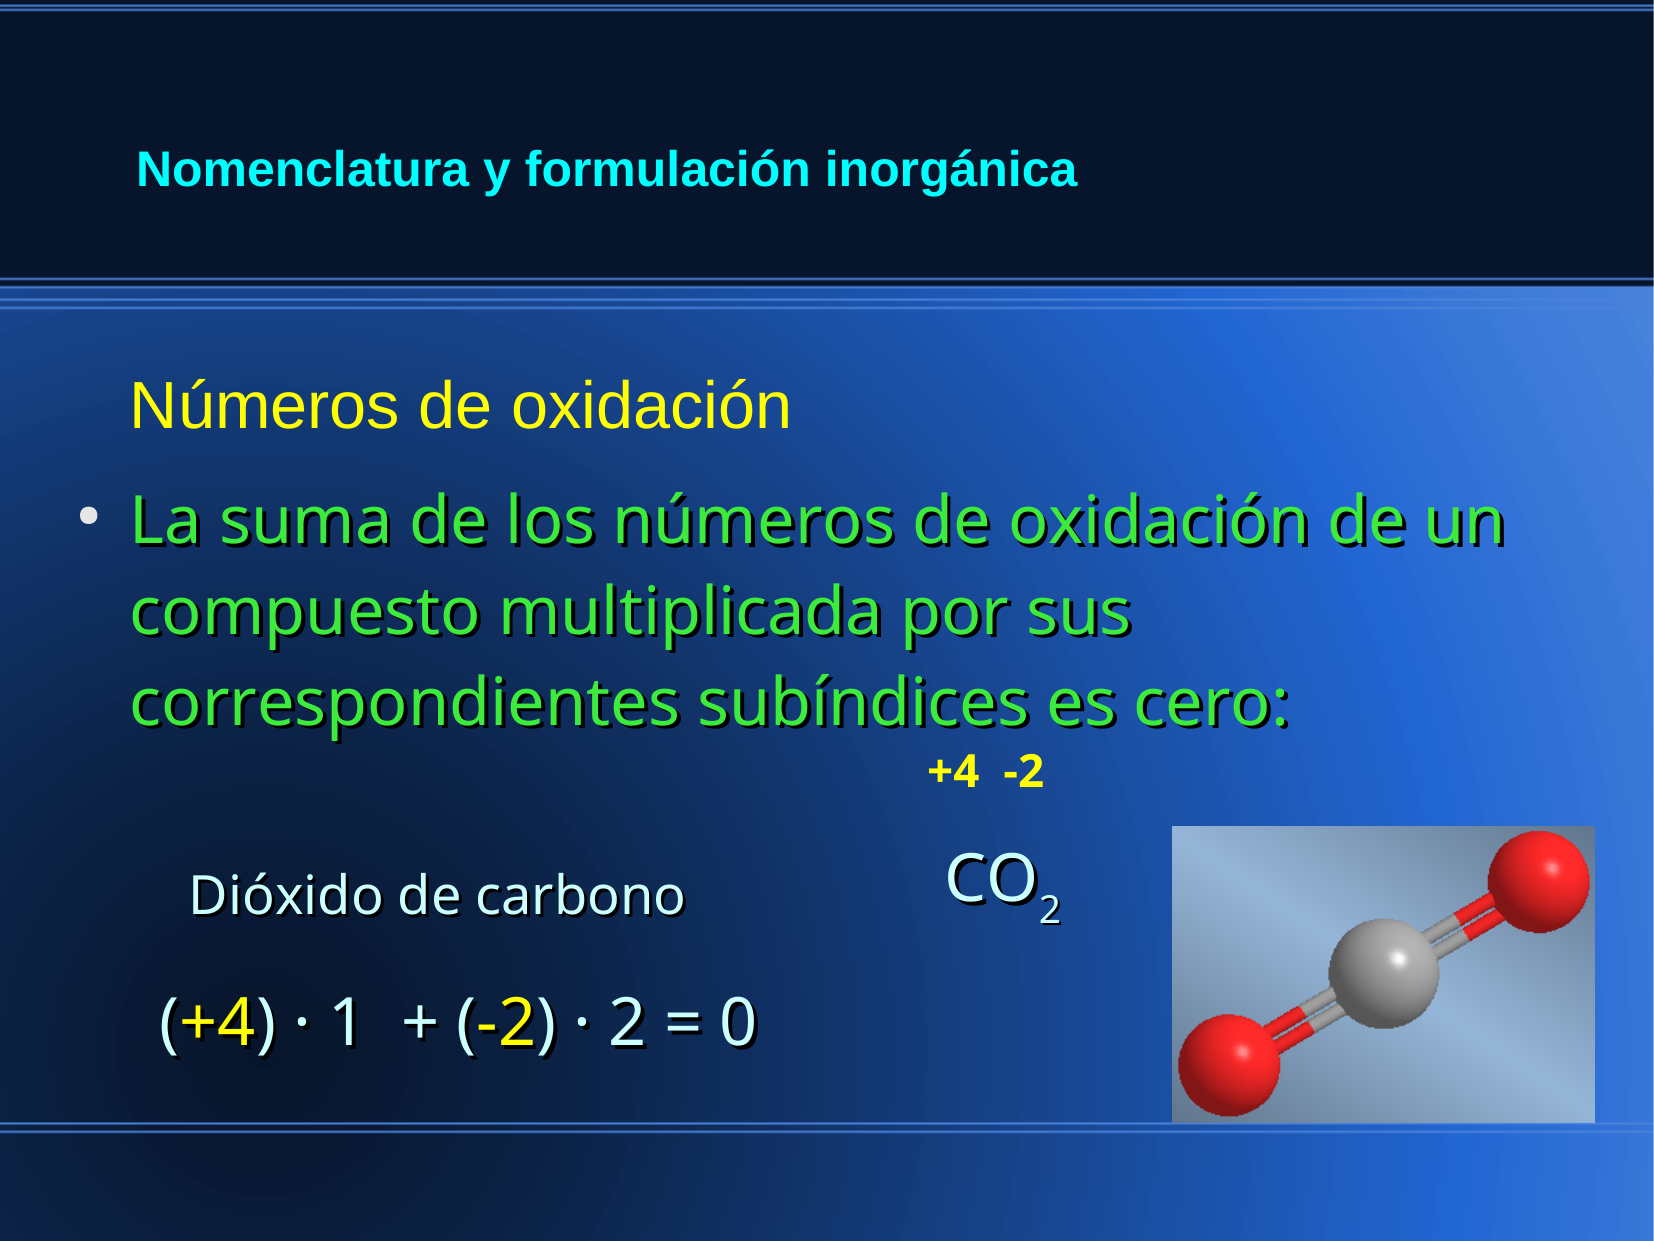

Nomenclatura y formulación inorgánica
# Números de oxidación
La suma de los números de oxidación de un compuesto multiplicada por sus correspondientes subíndices es cero:
+4 -2
 CO2
Dióxido de carbono
(+4) · 1 + (-2) · 2 = 0